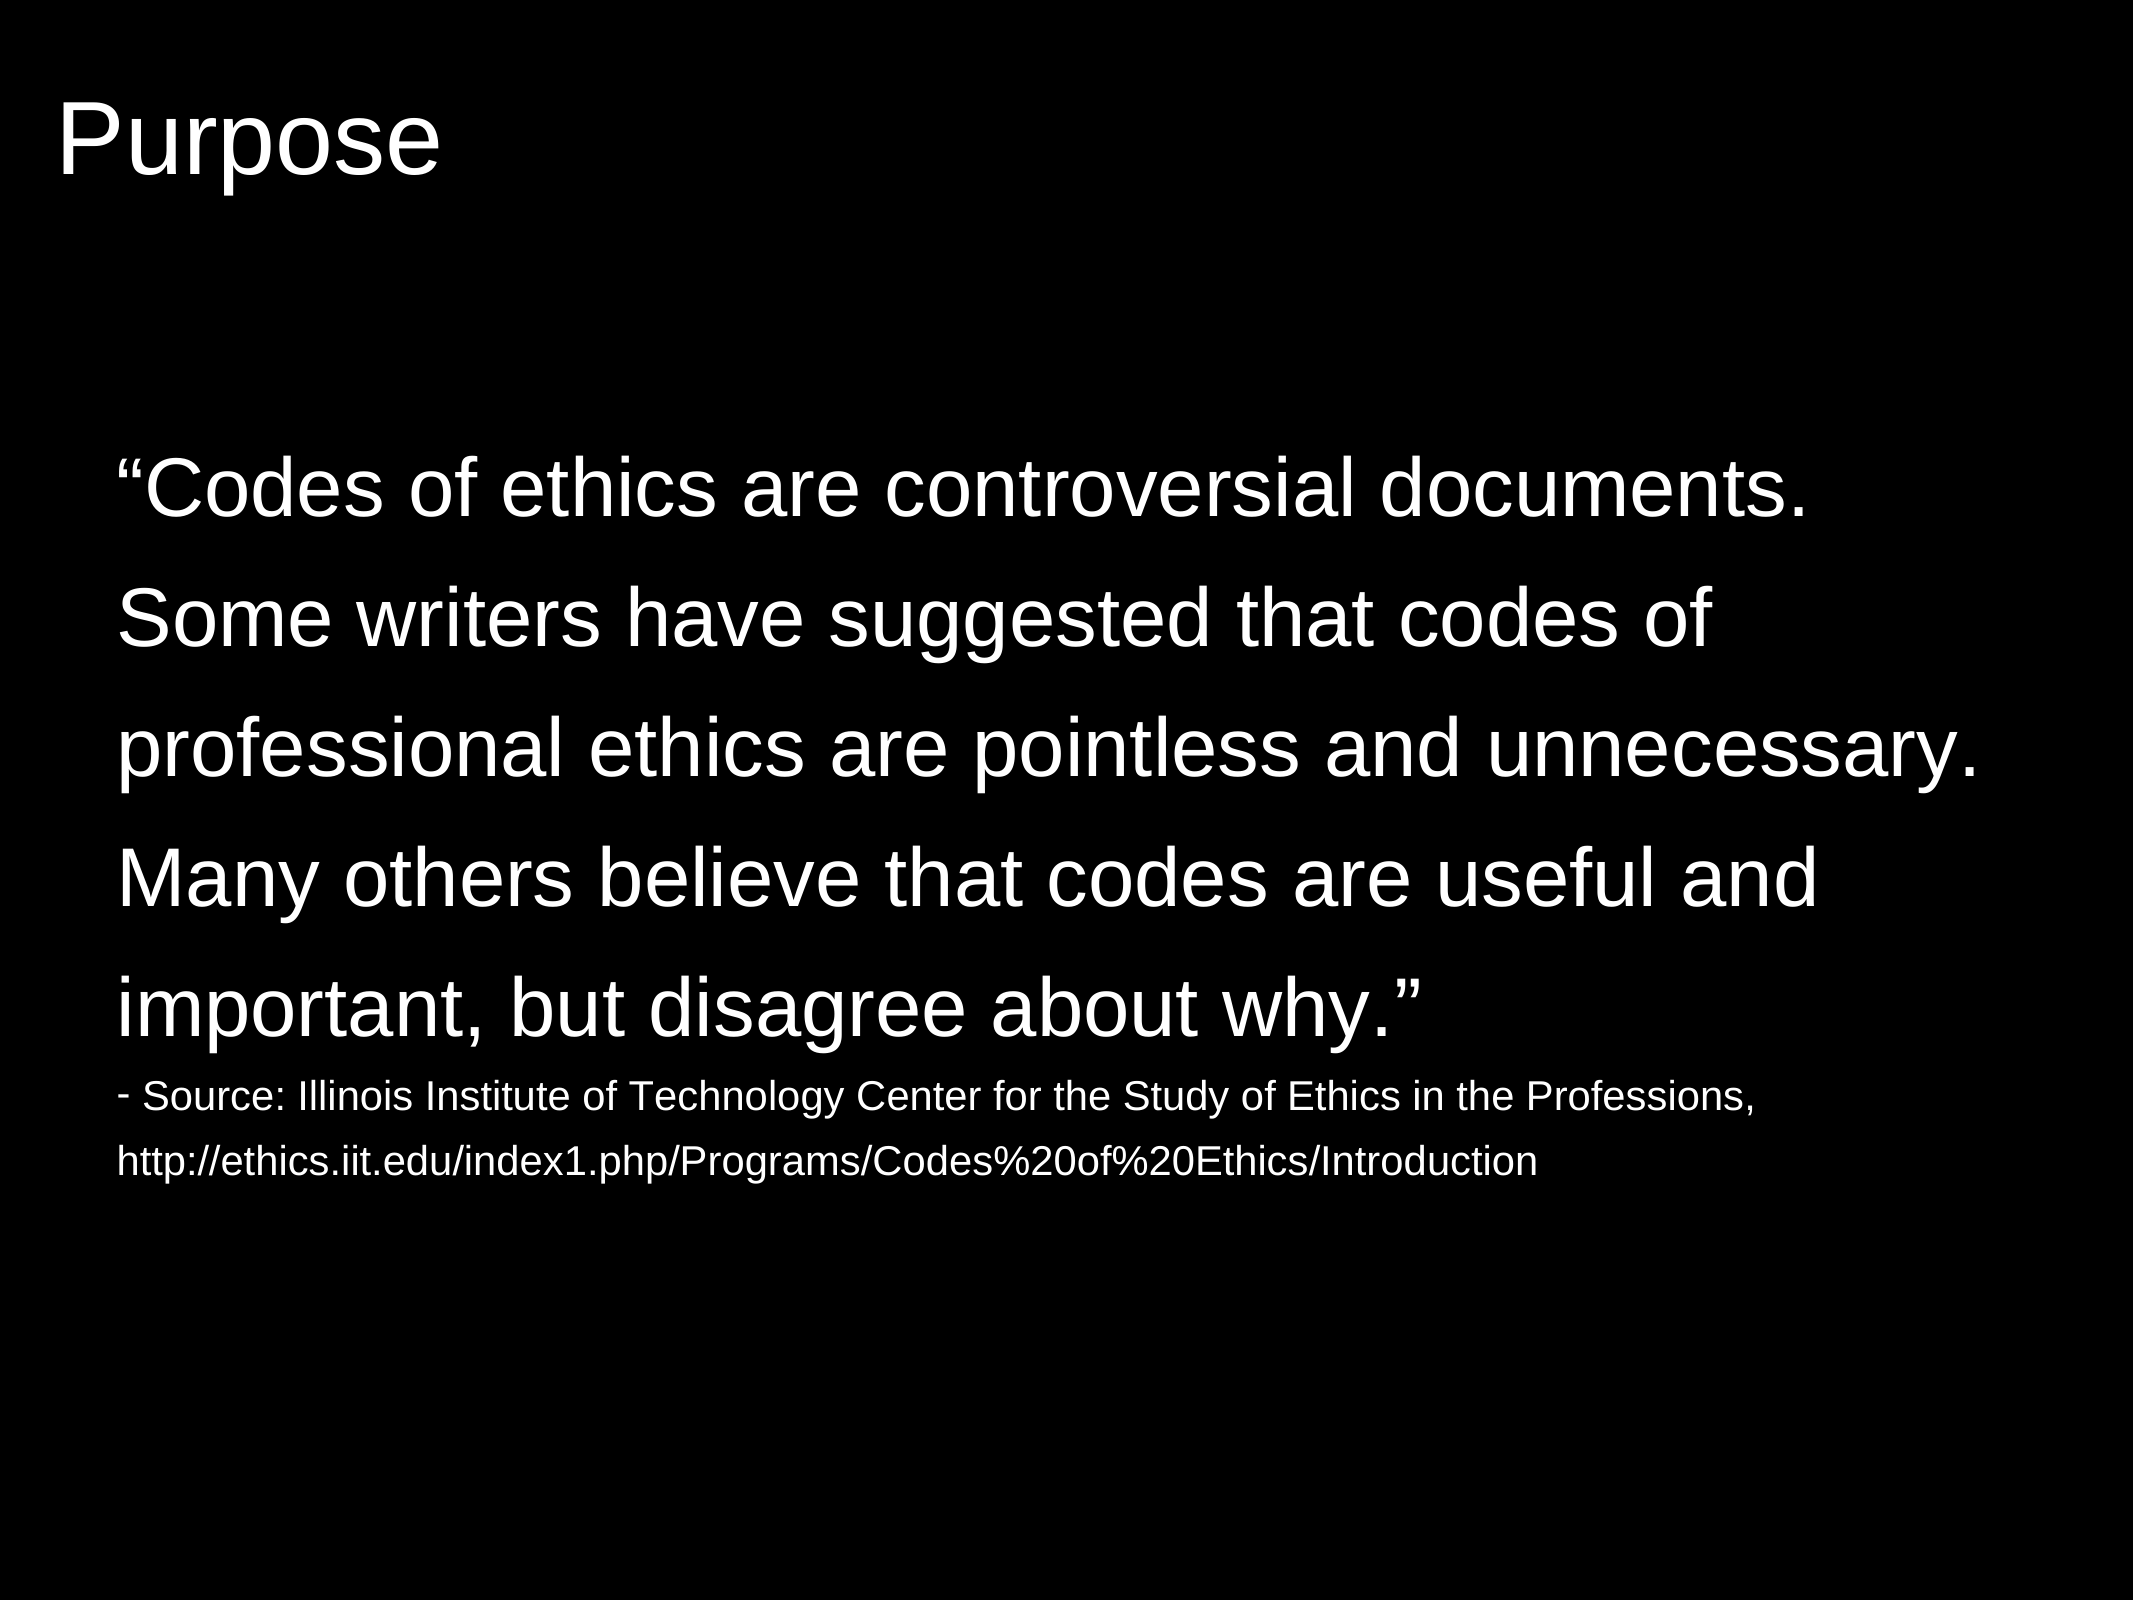

Purpose
“Codes of ethics are controversial documents. Some writers have suggested that codes of professional ethics are pointless and unnecessary. Many others believe that codes are useful and important, but disagree about why.”
 Source: Illinois Institute of Technology Center for the Study of Ethics in the Professions,
http://ethics.iit.edu/index1.php/Programs/Codes%20of%20Ethics/Introduction